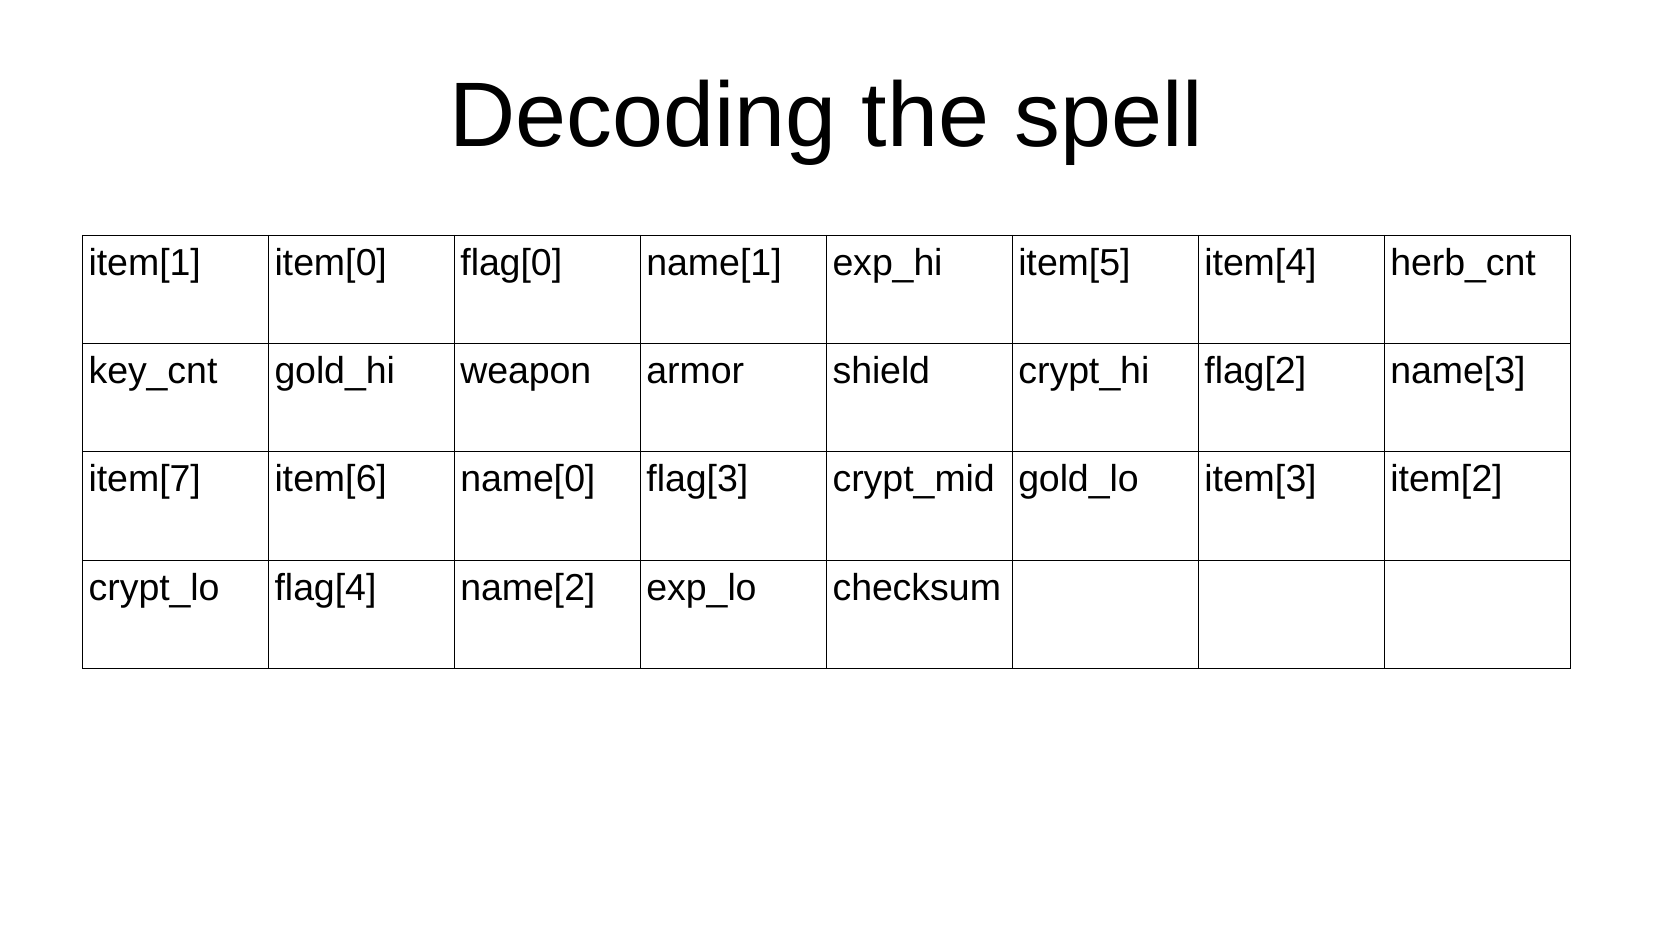

# Decoding the spell
| item[1] | item[0] | flag[0] | name[1] | exp\_hi | item[5] | item[4] | herb\_cnt |
| --- | --- | --- | --- | --- | --- | --- | --- |
| key\_cnt | gold\_hi | weapon | armor | shield | crypt\_hi | flag[2] | name[3] |
| item[7] | item[6] | name[0] | flag[3] | crypt\_mid | gold\_lo | item[3] | item[2] |
| crypt\_lo | flag[4] | name[2] | exp\_lo | checksum | | | |